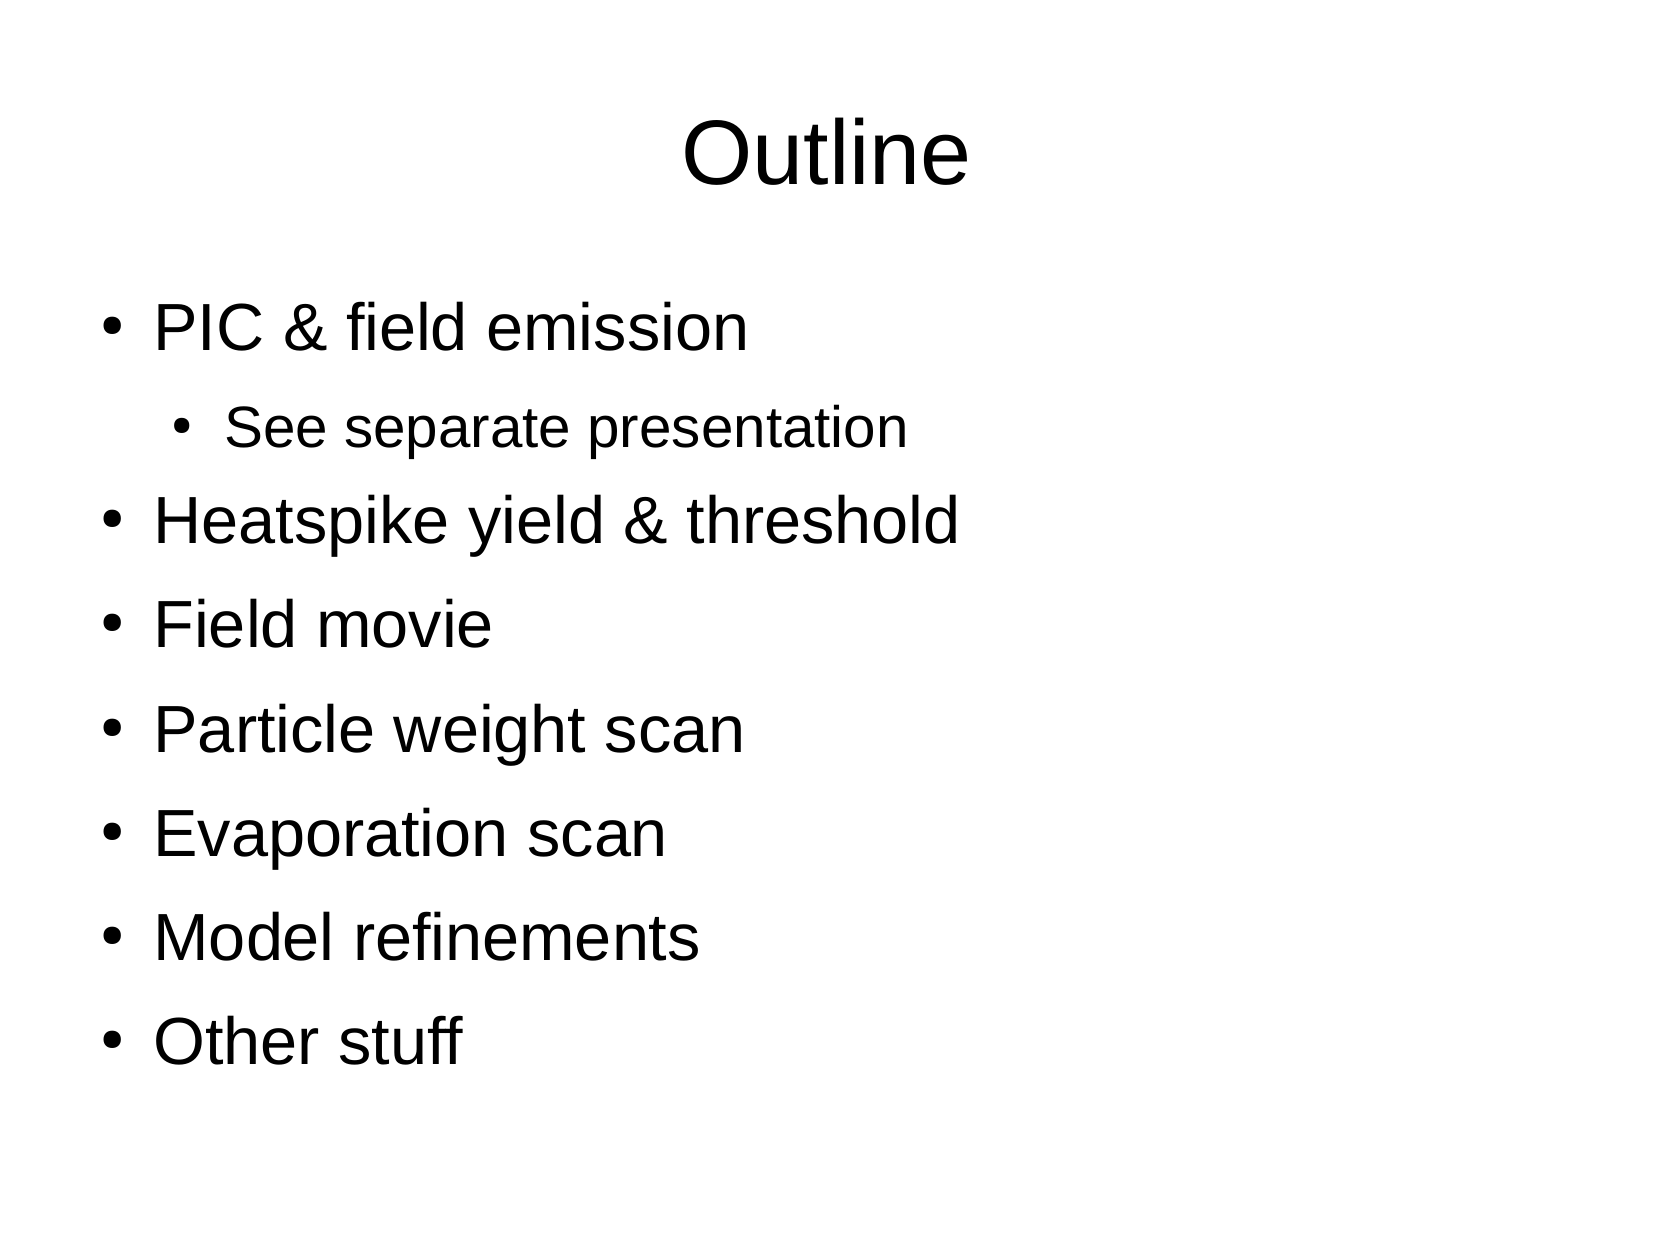

# Outline
PIC & field emission
See separate presentation
Heatspike yield & threshold
Field movie
Particle weight scan
Evaporation scan
Model refinements
Other stuff